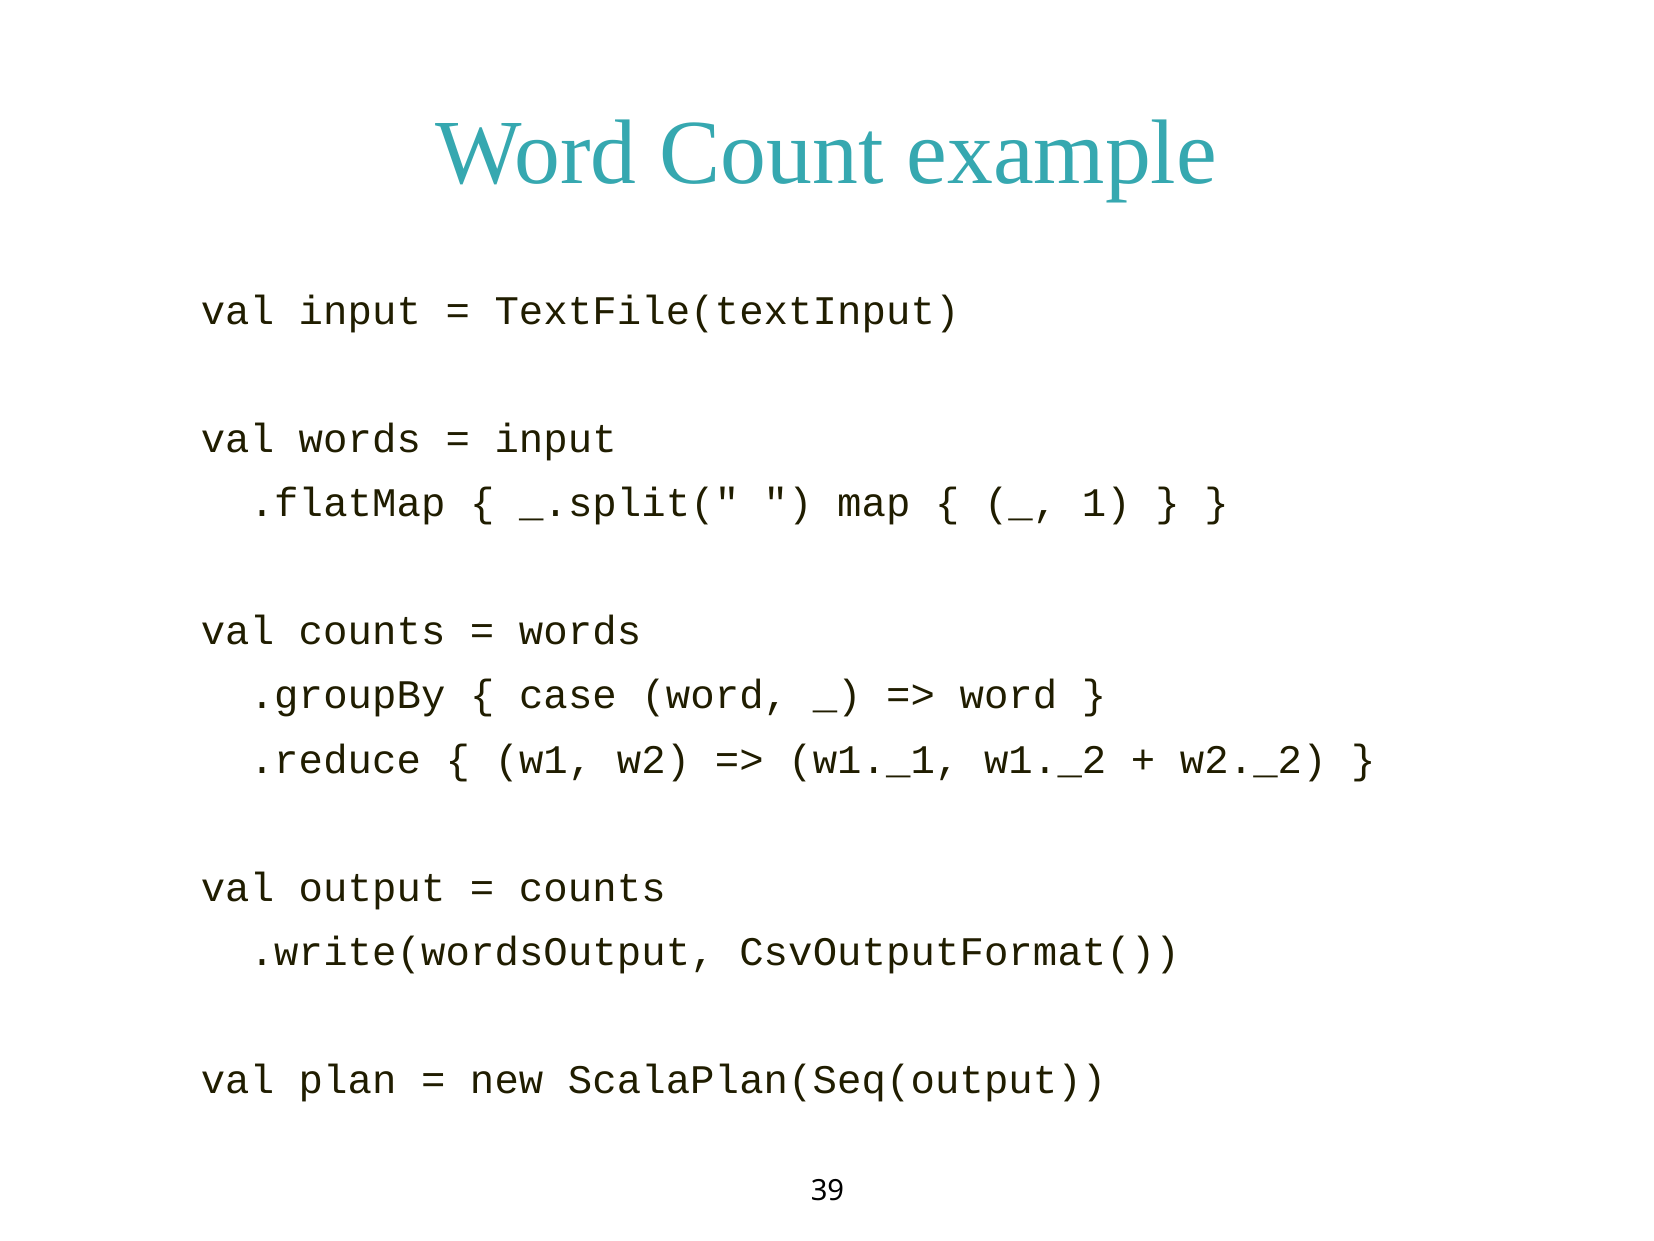

# Word Count example
val input = TextFile(textInput)
val words = input
 .flatMap { _.split(" ") map { (_, 1) } }
val counts = words
 .groupBy { case (word, _) => word }
 .reduce { (w1, w2) => (w1._1, w1._2 + w2._2) }
val output = counts
 .write(wordsOutput, CsvOutputFormat())
val plan = new ScalaPlan(Seq(output))
39